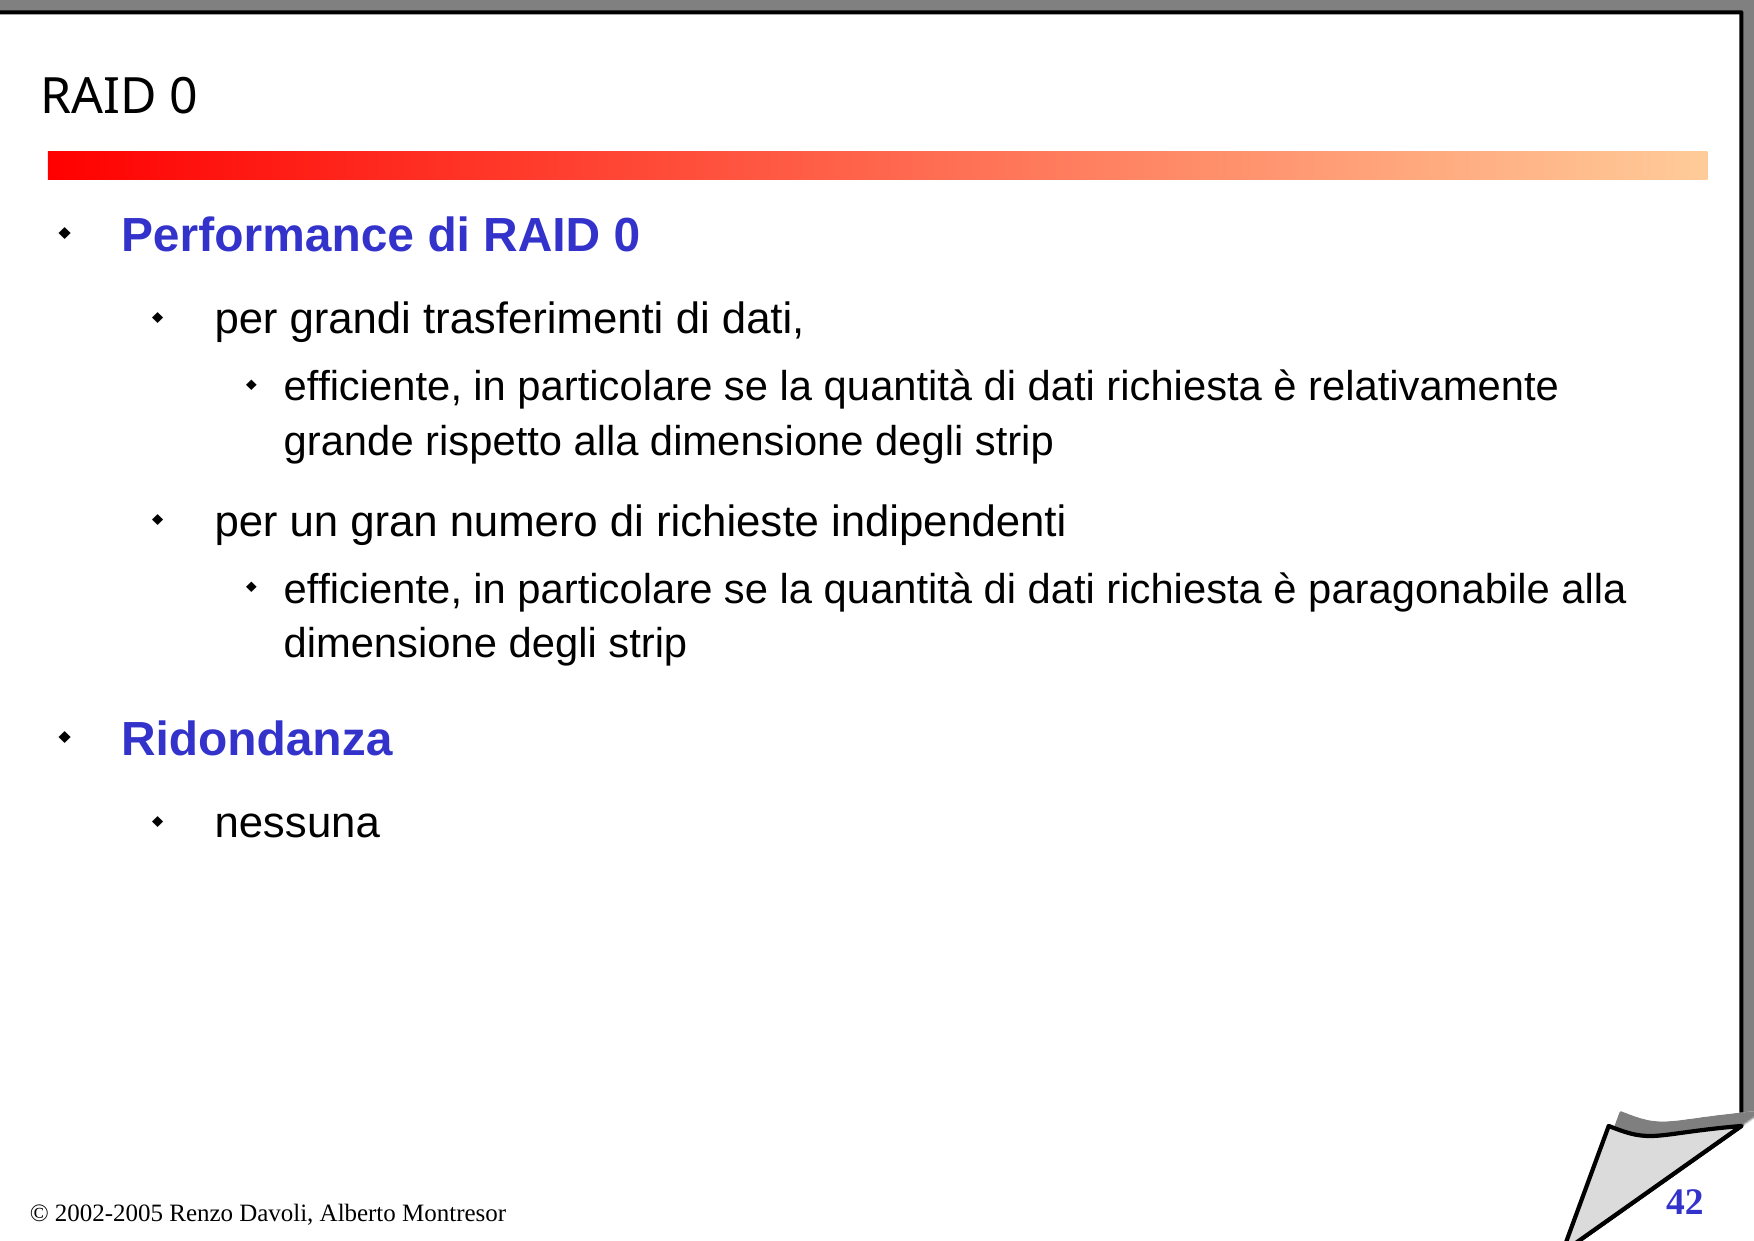

# RAID 0
Performance di RAID 0
per grandi trasferimenti di dati,
efficiente, in particolare se la quantità di dati richiesta è relativamente grande rispetto alla dimensione degli strip
per un gran numero di richieste indipendenti
efficiente, in particolare se la quantità di dati richiesta è paragonabile alla dimensione degli strip
Ridondanza
nessuna